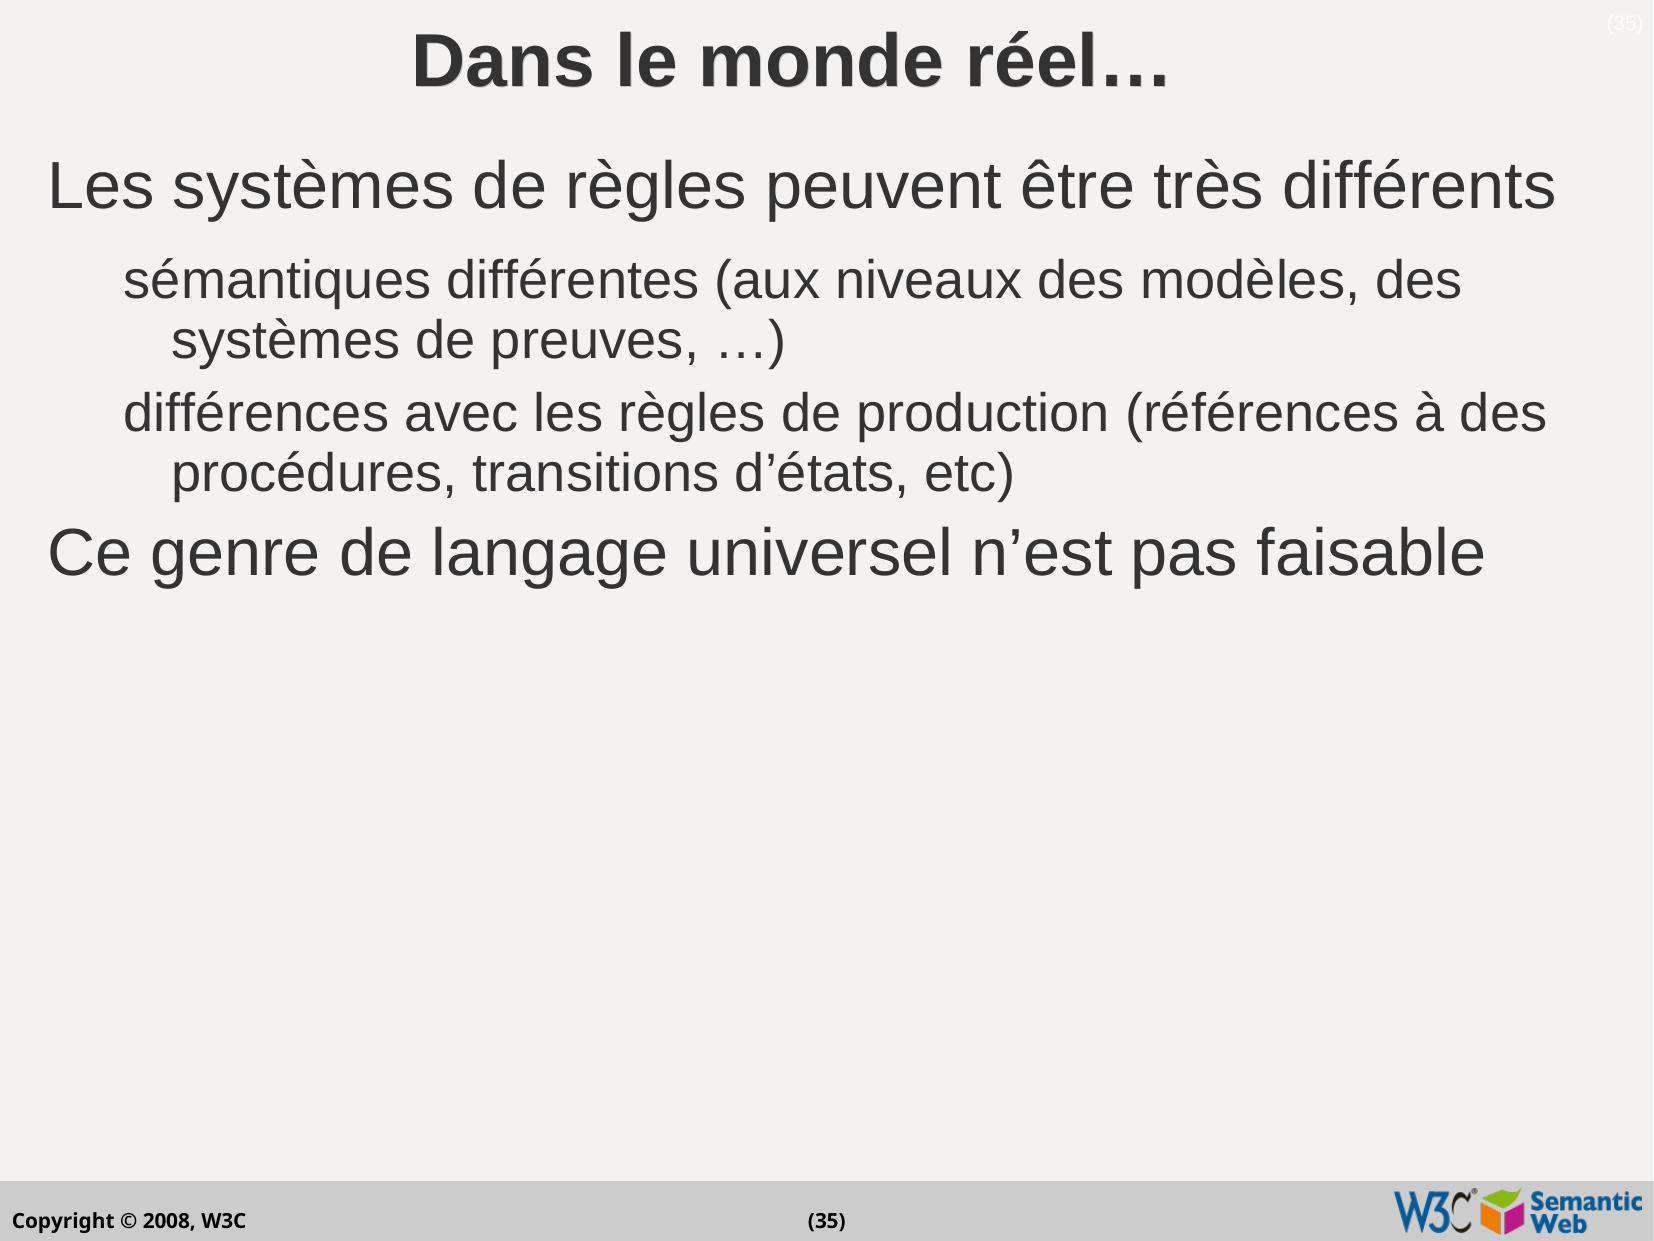

# Dans le monde réel…
Les systèmes de règles peuvent être très différents
sémantiques différentes (aux niveaux des modèles, des systèmes de preuves, …)
différences avec les règles de production (références à des procédures, transitions d’états, etc)
Ce genre de langage universel n’est pas faisable